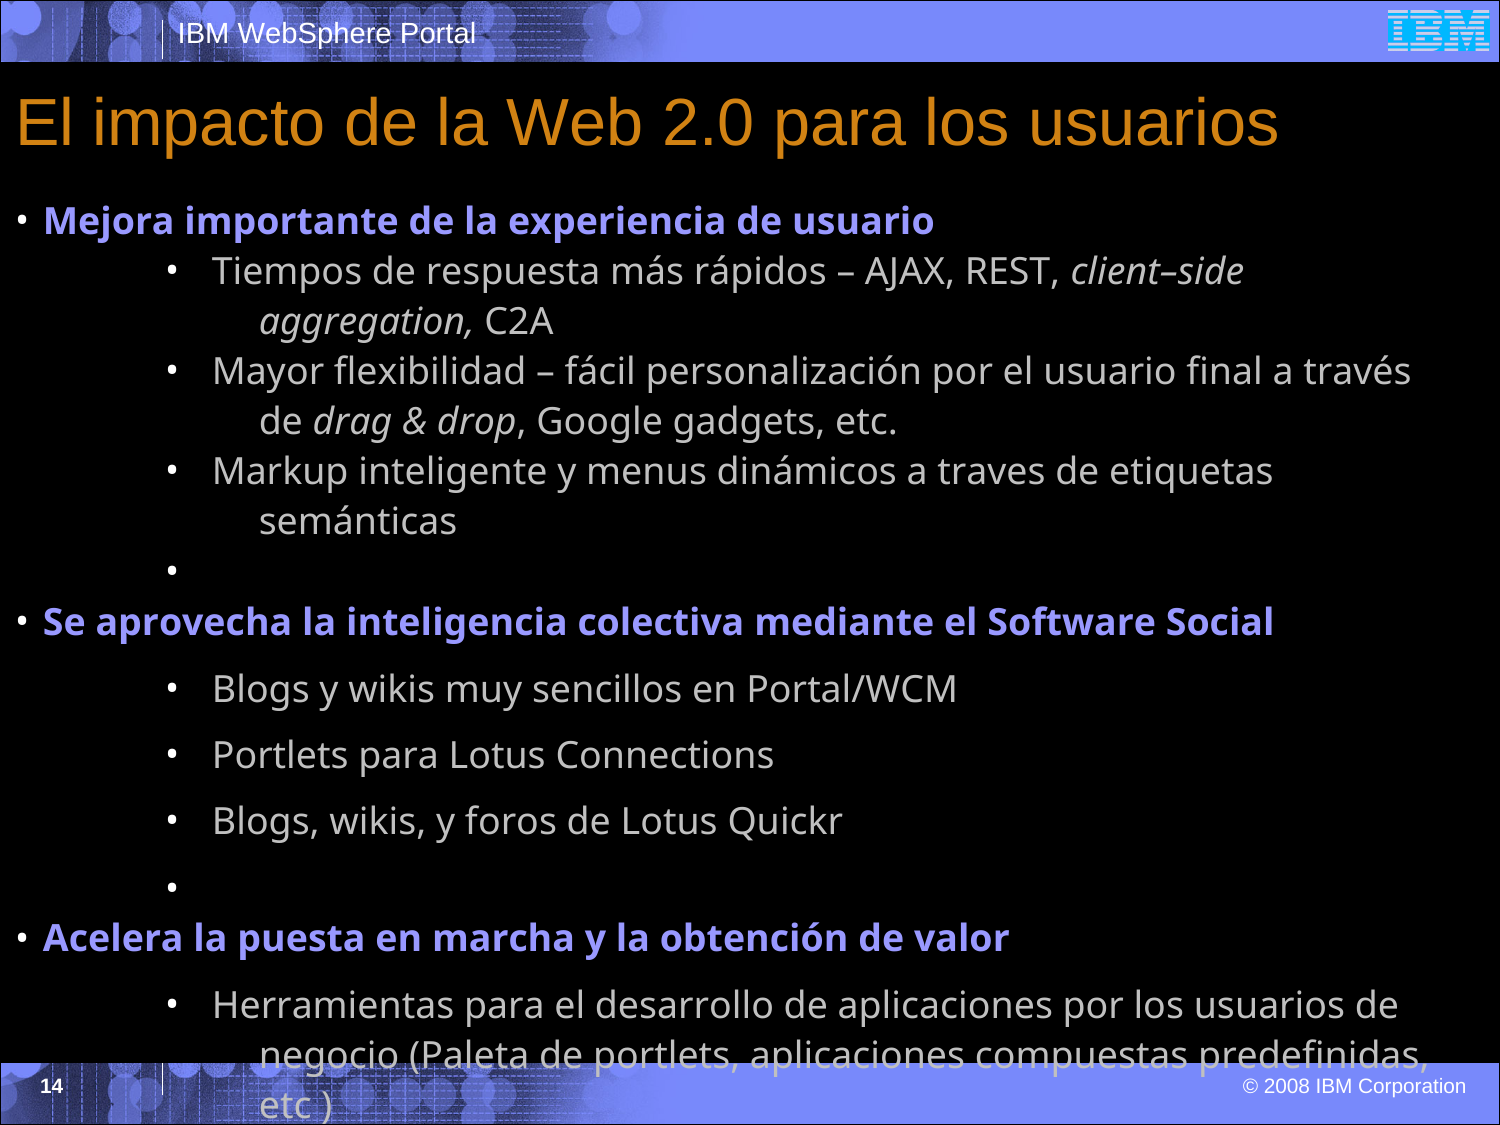

# El impacto de la Web 2.0 para los usuarios
Mejora importante de la experiencia de usuario
Tiempos de respuesta más rápidos – AJAX, REST, client–side aggregation, C2A
Mayor flexibilidad – fácil personalización por el usuario final a través de drag & drop, Google gadgets, etc.
Markup inteligente y menus dinámicos a traves de etiquetas semánticas
Se aprovecha la inteligencia colectiva mediante el Software Social
Blogs y wikis muy sencillos en Portal/WCM
Portlets para Lotus Connections
Blogs, wikis, y foros de Lotus Quickr
Acelera la puesta en marcha y la obtención de valor
Herramientas para el desarrollo de aplicaciones por los usuarios de negocio (Paleta de portlets, aplicaciones compuestas predefinidas, etc )
Contribución del usuario de negocio a la gestion del contenido en WCM
Mas activos disponibles (REST, ATOM, gadgets)
14